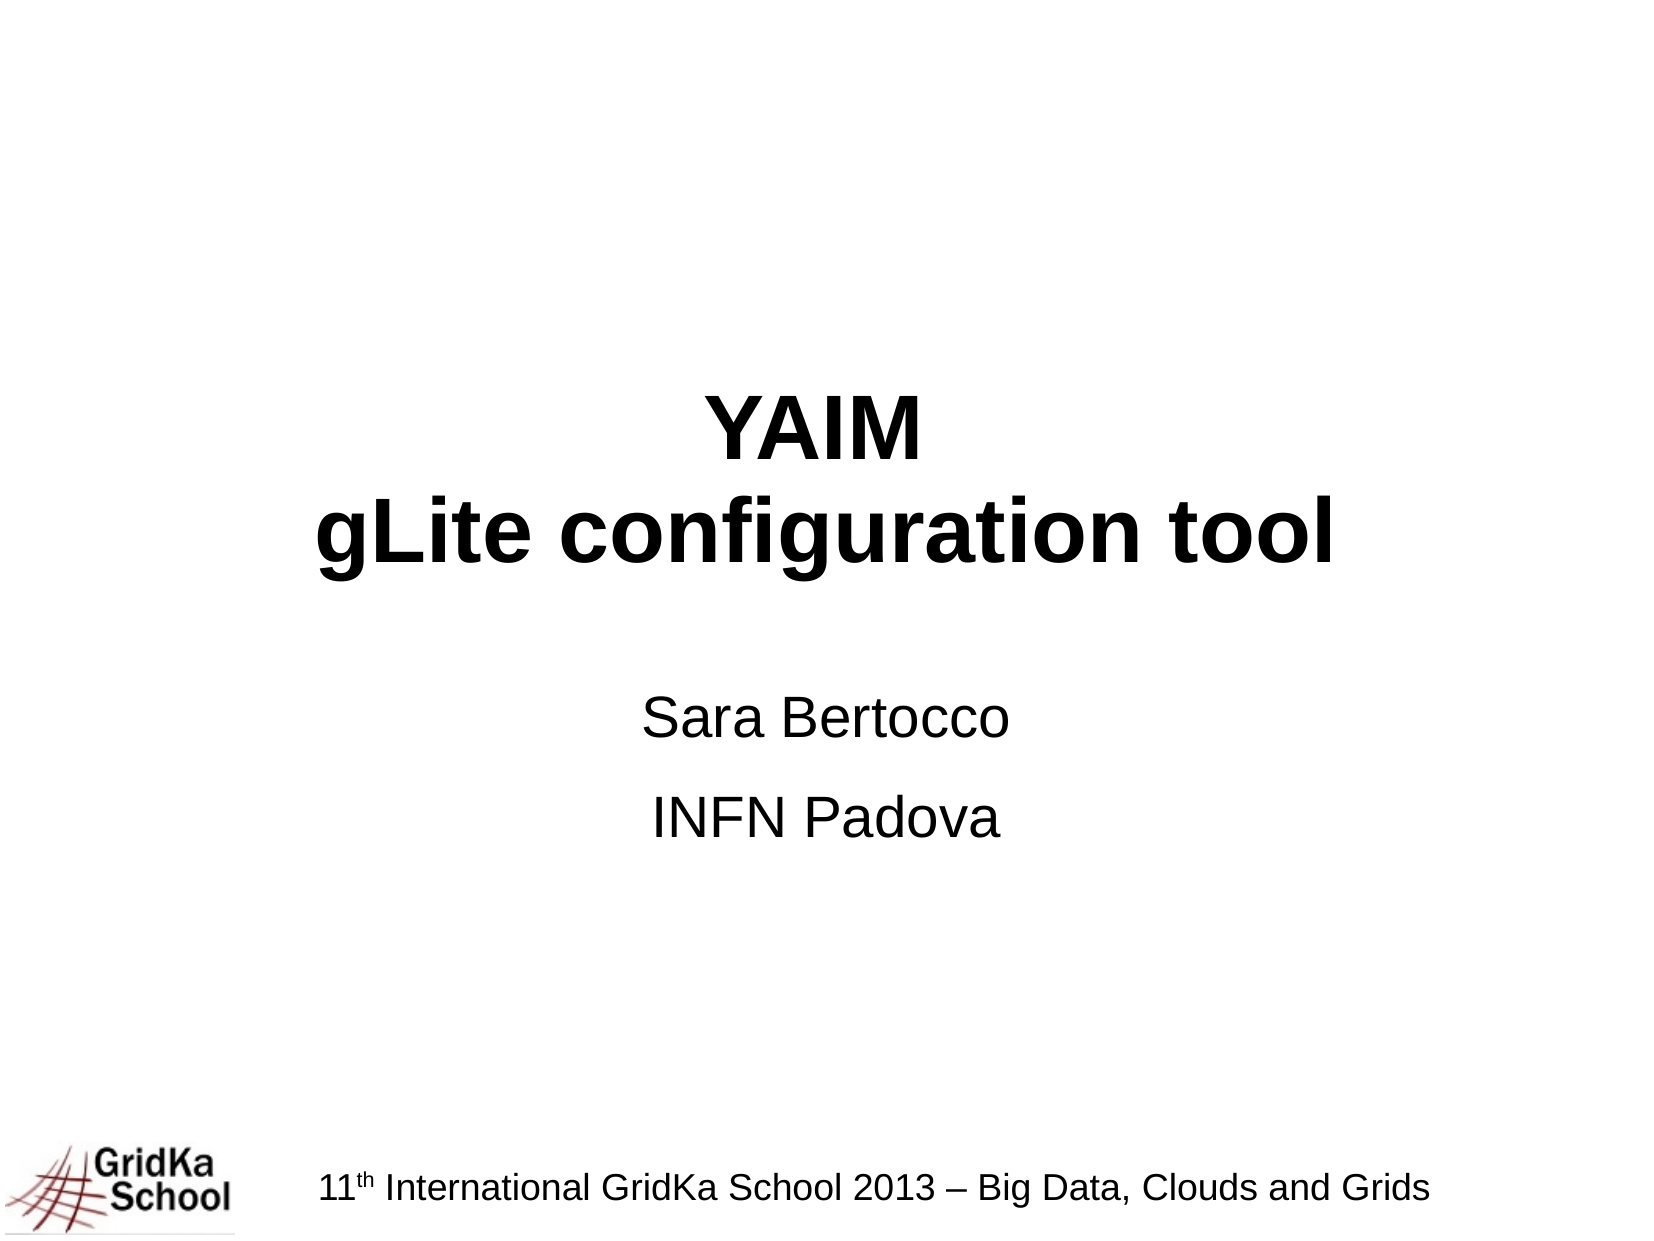

#
YAIM
gLite configuration tool
Sara Bertocco
INFN Padova
11th International GridKa School 2013 – Big Data, Clouds and Grids